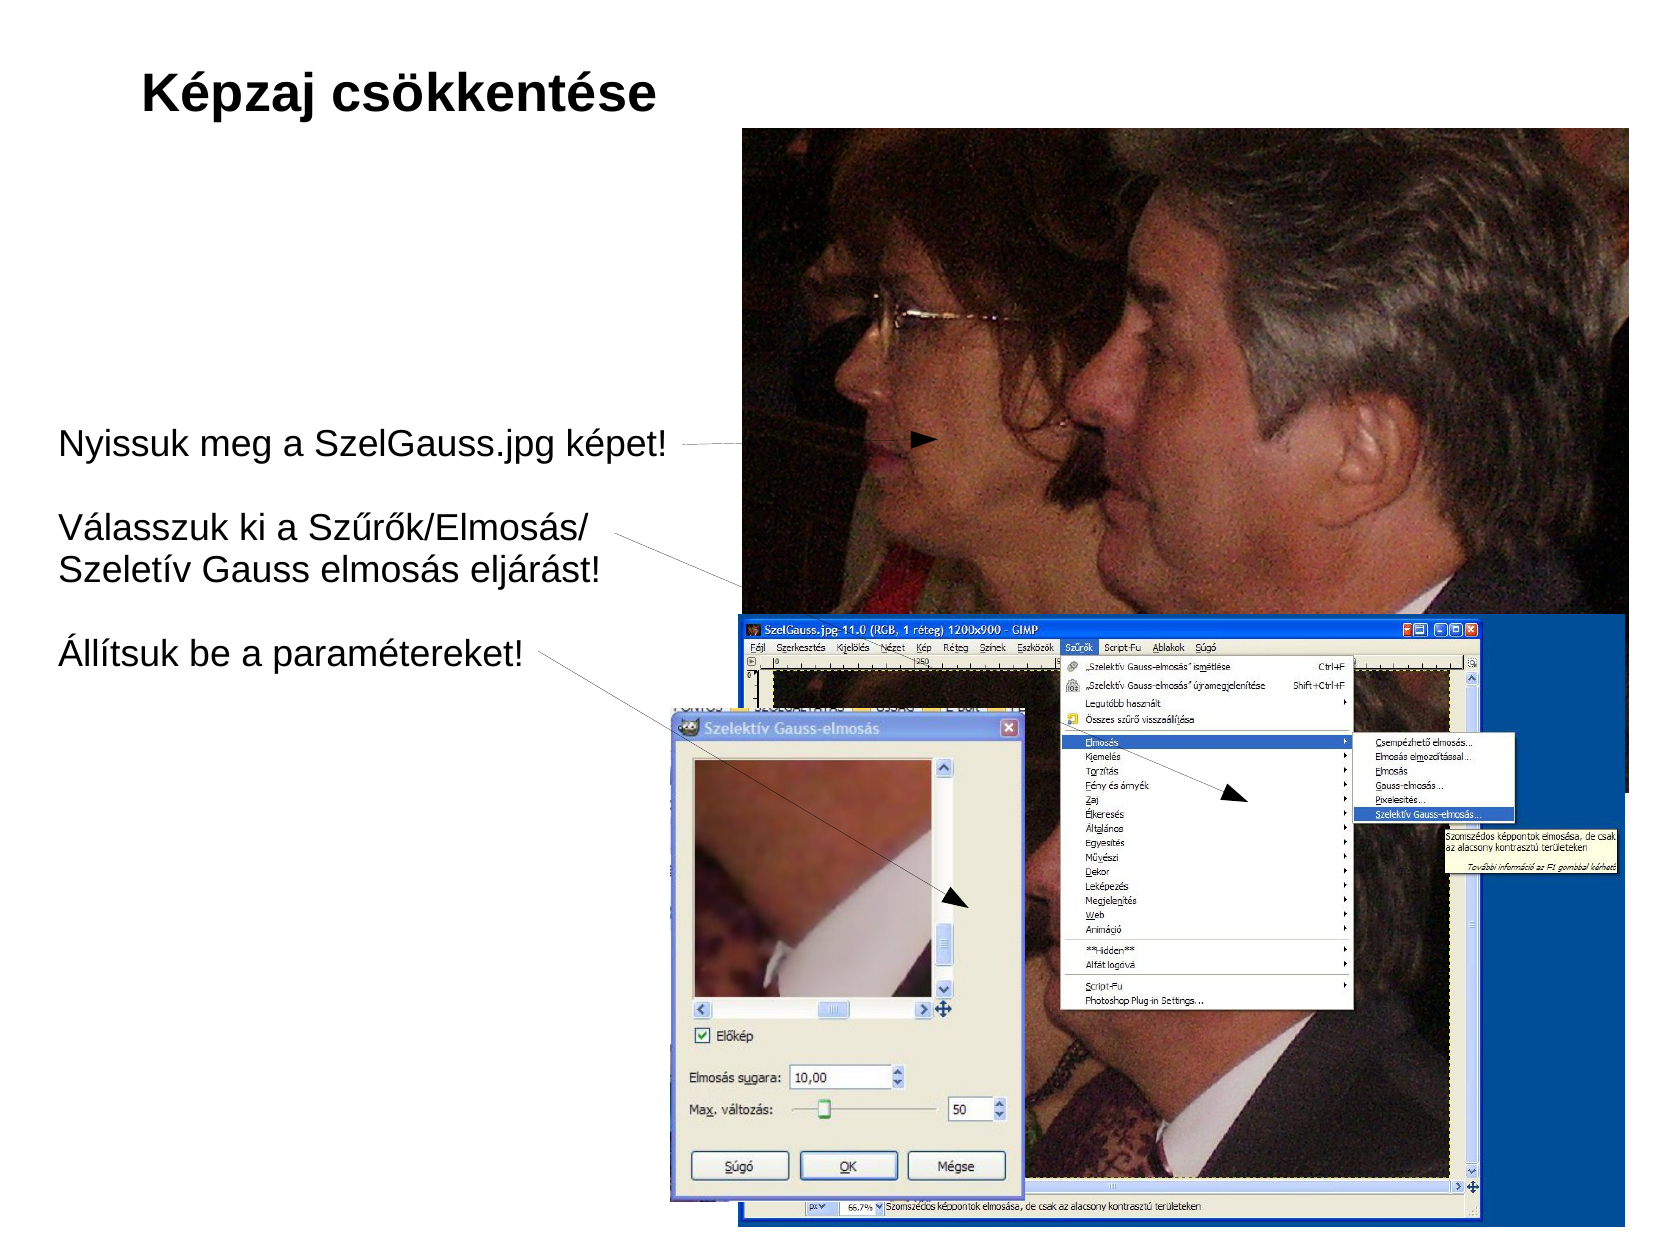

Képzaj csökkentése
Nyissuk meg a SzelGauss.jpg képet!
Válasszuk ki a Szűrők/Elmosás/
Szeletív Gauss elmosás eljárást!
Állítsuk be a paramétereket!